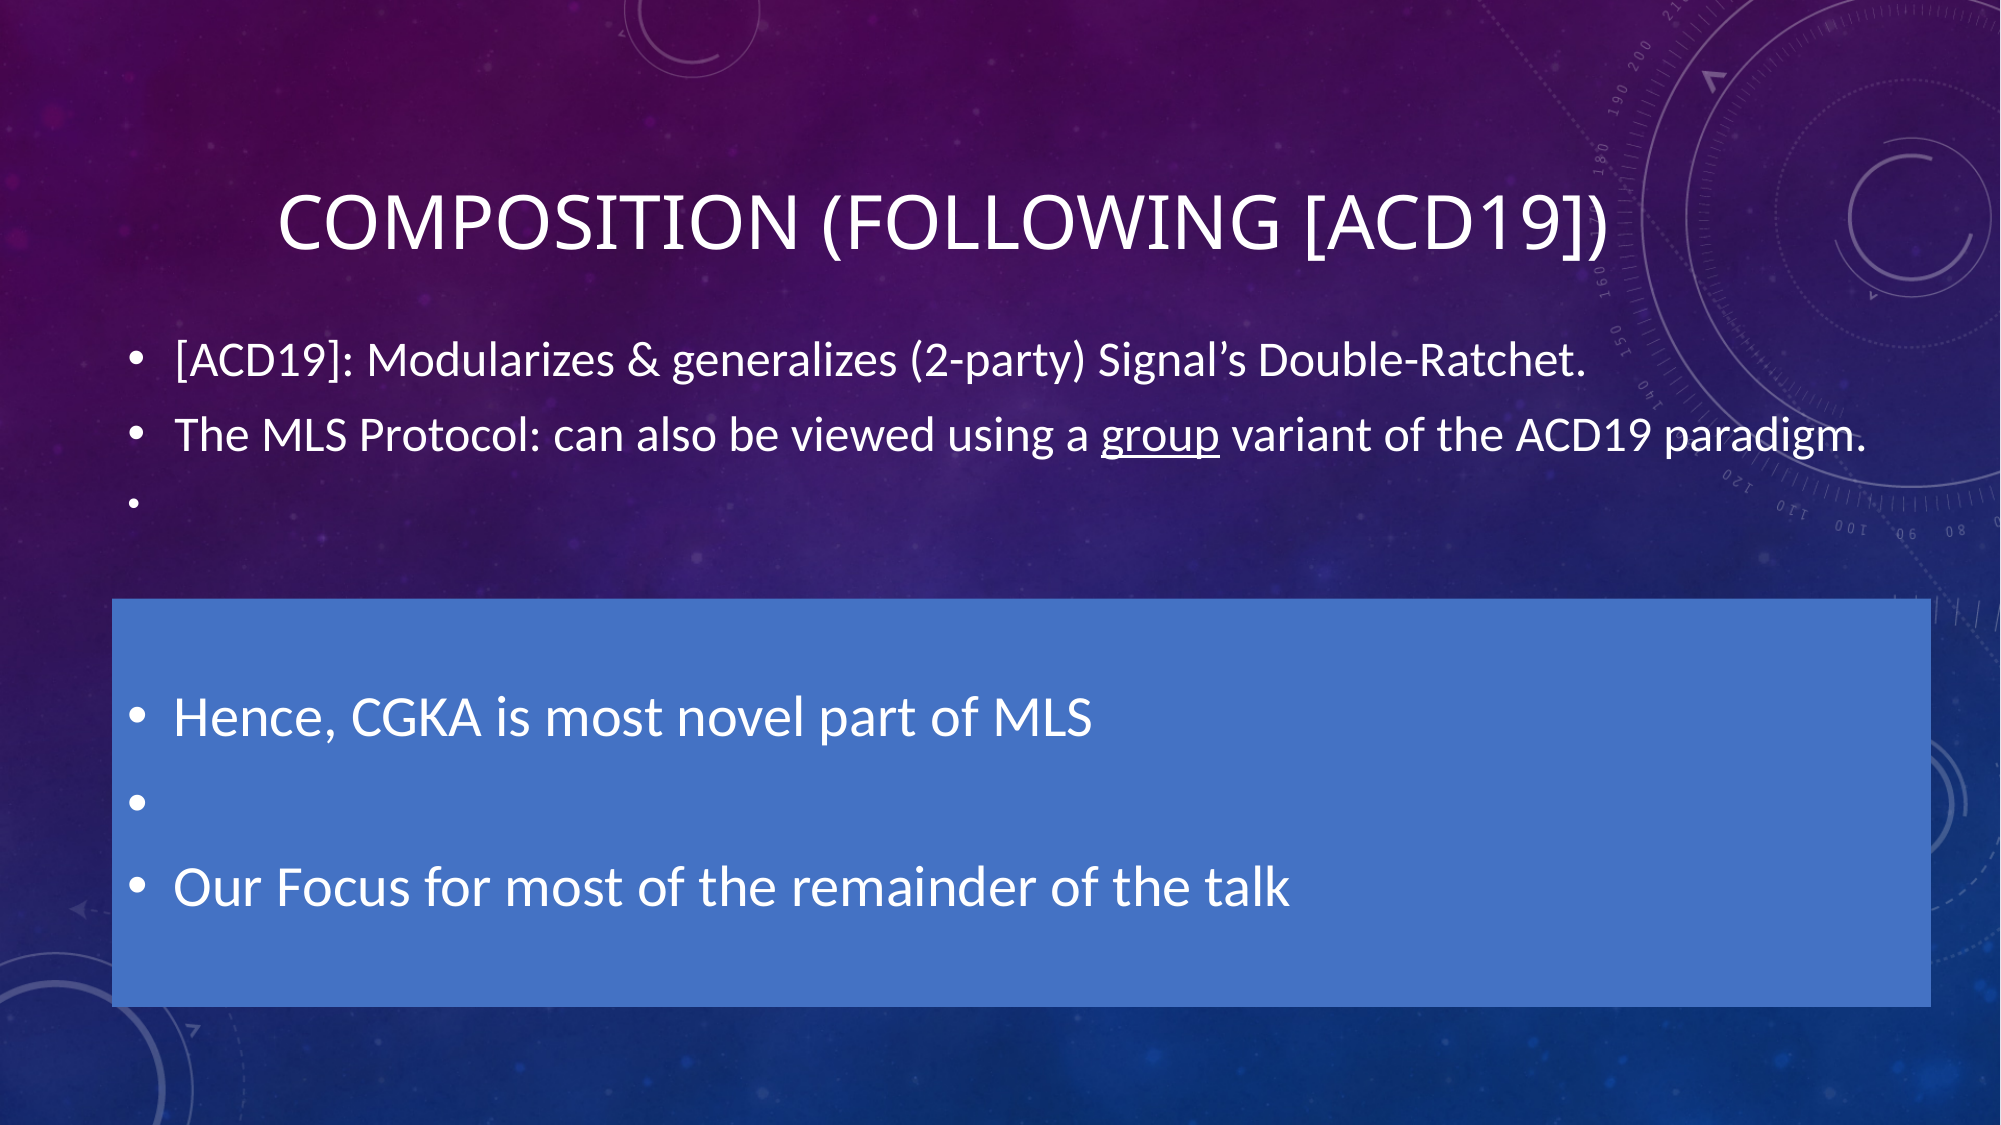

# Composition (following [ACD19])
[ACD19]: Modularizes & generalizes (2-party) Signal’s Double-Ratchet.
The MLS Protocol: can also be viewed using a group variant of the ACD19 paradigm.
Hence, CGKA is most novel part of MLS
Our Focus for most of the remainder of the talk